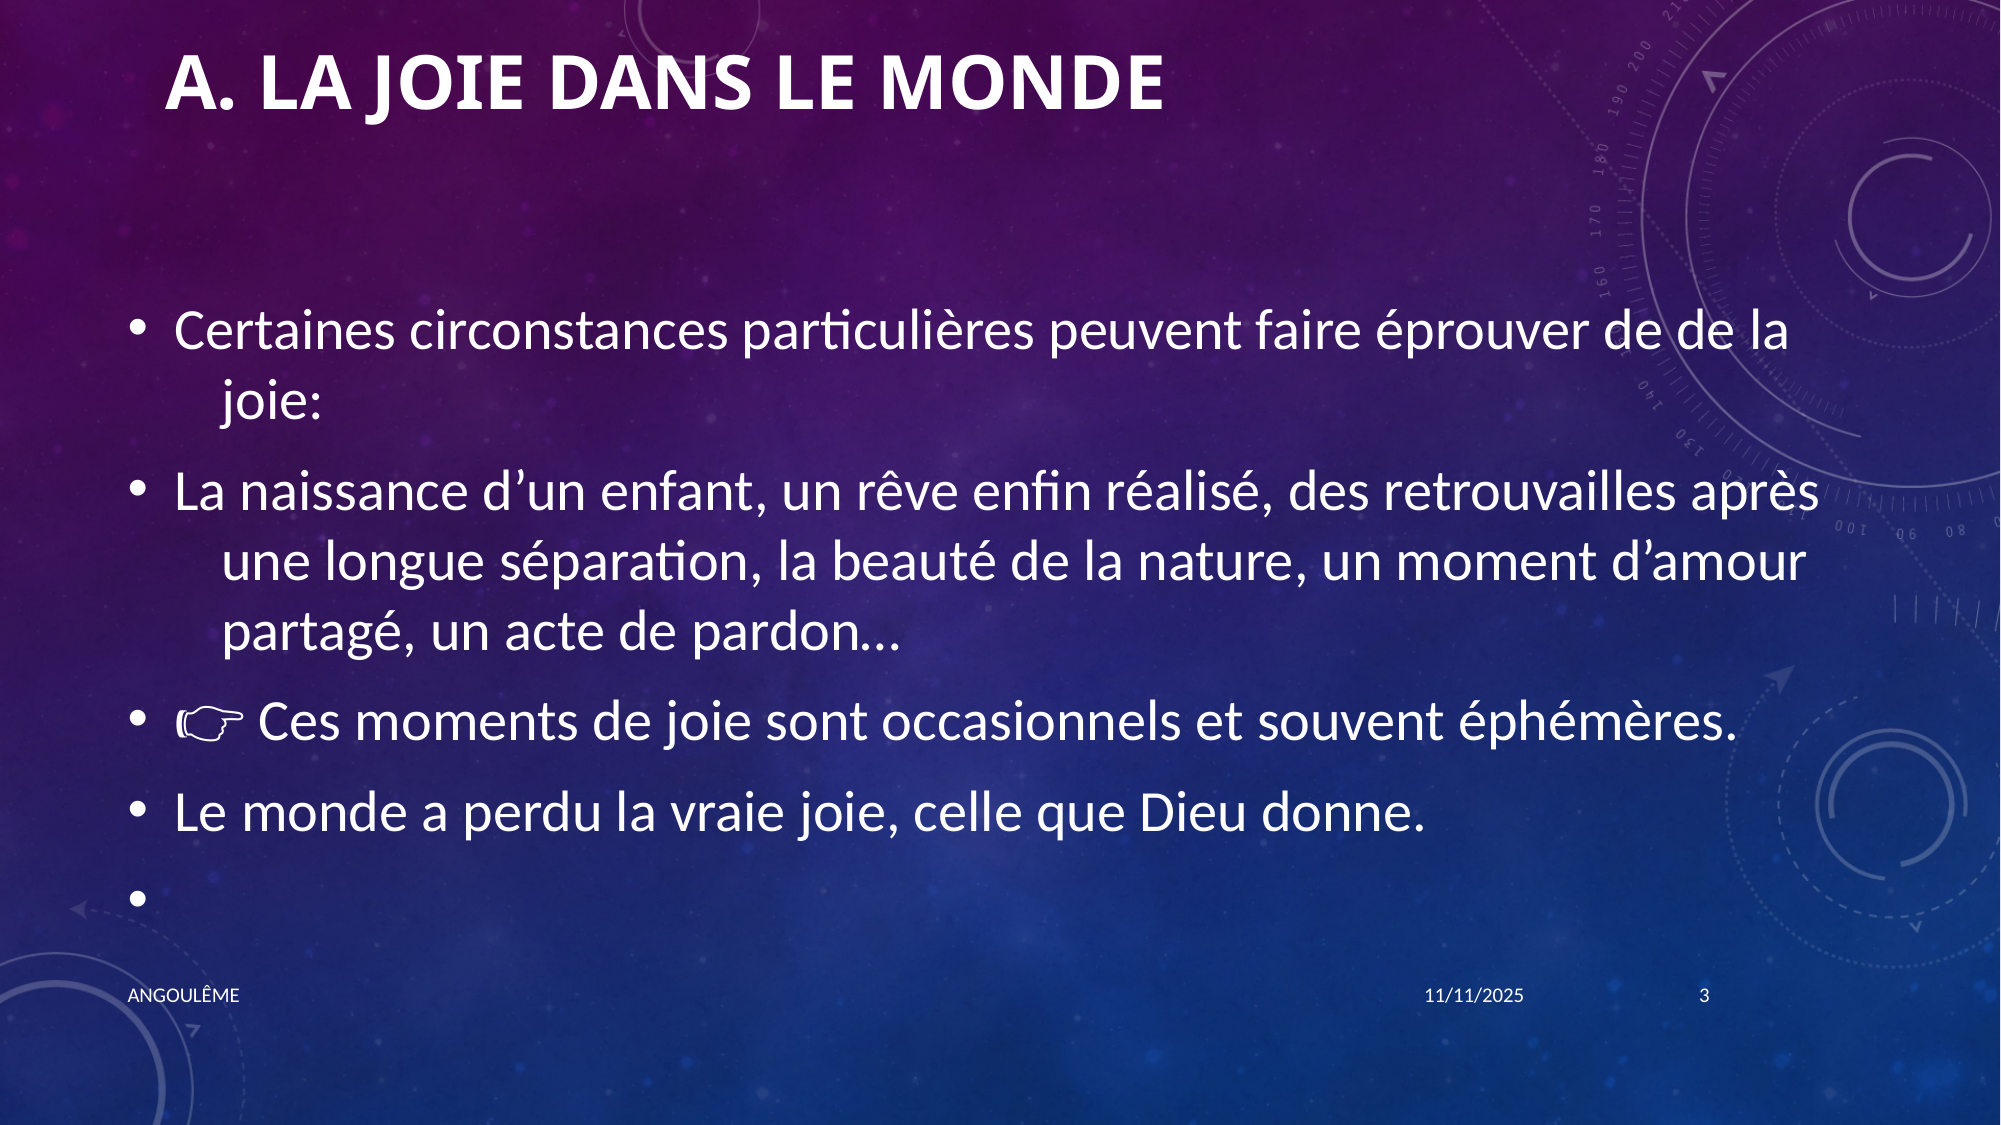

# A. La joie dans Le monde
Certaines circonstances particulières peuvent faire éprouver de de la joie:
La naissance d’un enfant, un rêve enfin réalisé, des retrouvailles après une longue séparation, la beauté de la nature, un moment d’amour partagé, un acte de pardon…
👉 Ces moments de joie sont occasionnels et souvent éphémères.
Le monde a perdu la vraie joie, celle que Dieu donne.
ANGOULÊME
11/11/2025
3